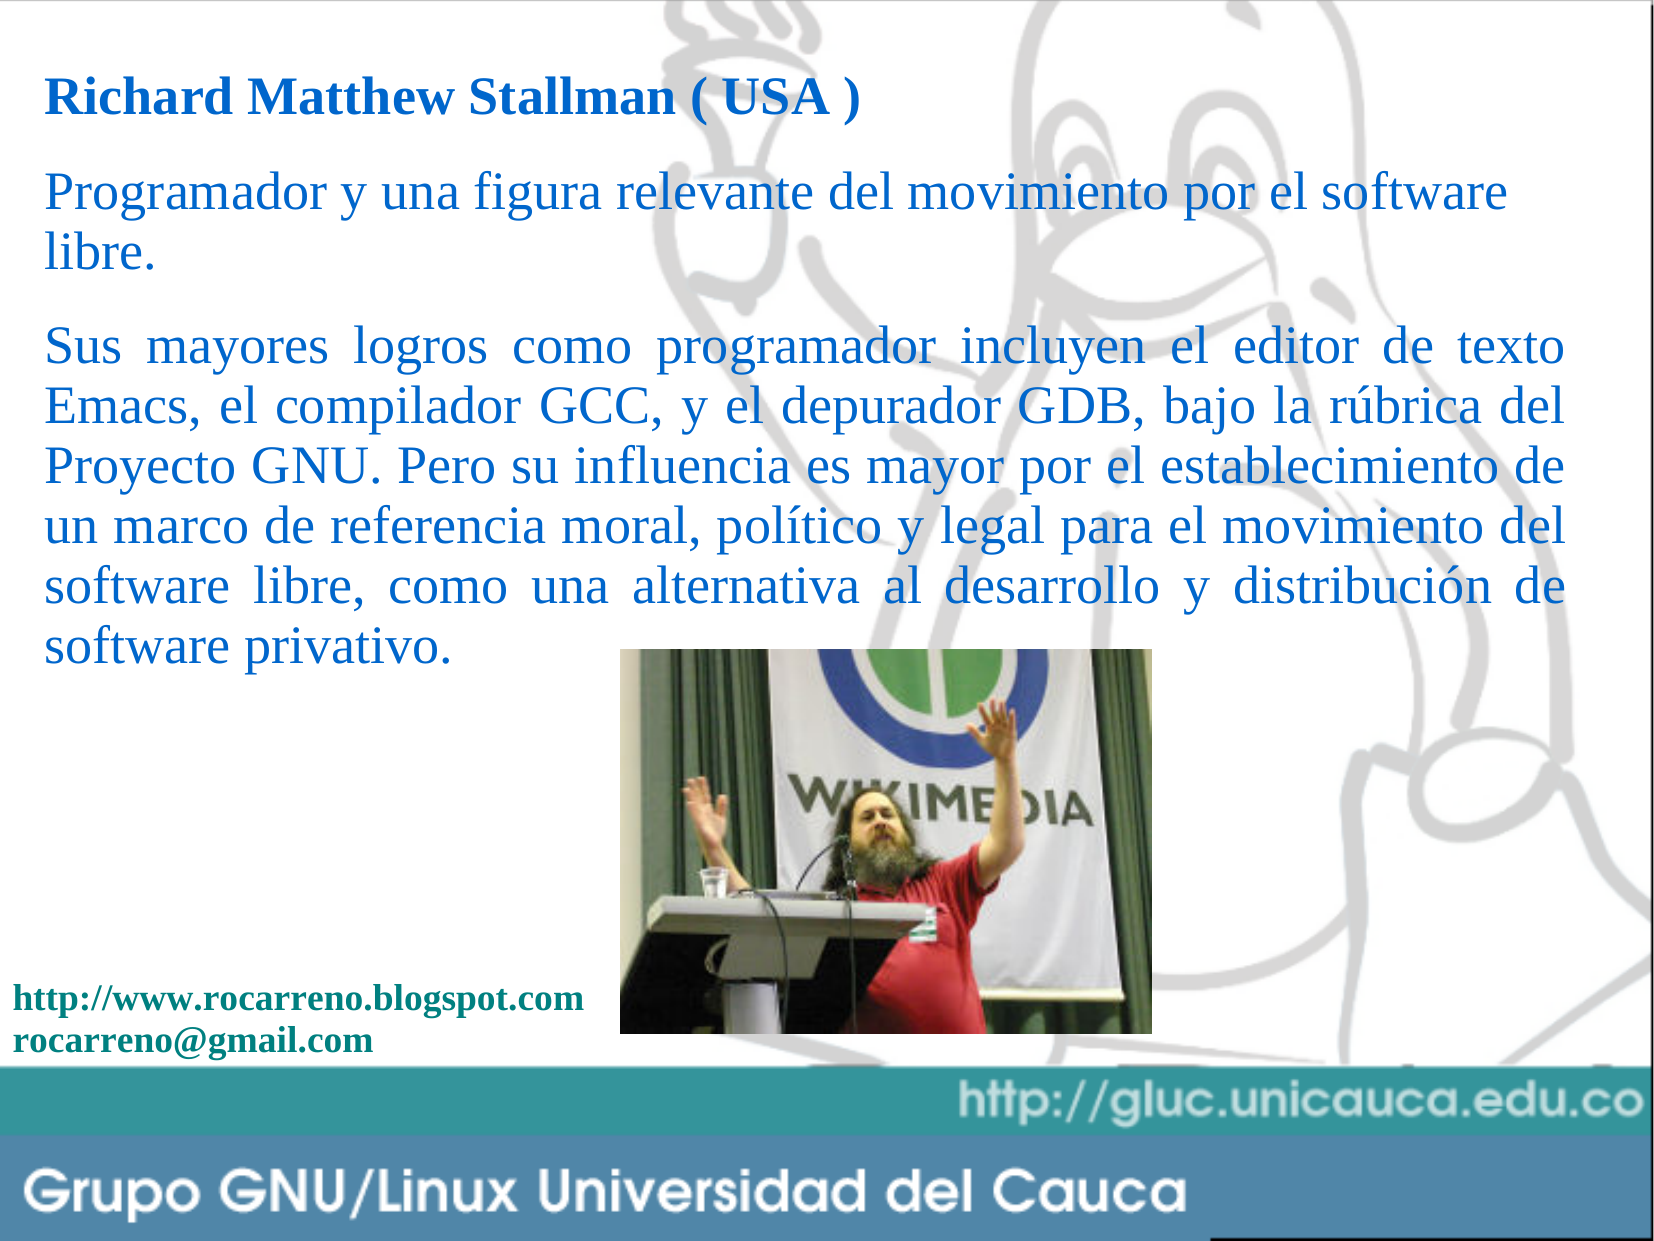

Richard Matthew Stallman ( USA )
Programador y una figura relevante del movimiento por el software libre.
Sus mayores logros como programador incluyen el editor de texto Emacs, el compilador GCC, y el depurador GDB, bajo la rúbrica del Proyecto GNU. Pero su influencia es mayor por el establecimiento de un marco de referencia moral, político y legal para el movimiento del software libre, como una alternativa al desarrollo y distribución de software privativo.
http://www.rocarreno.blogspot.com
rocarreno@gmail.com